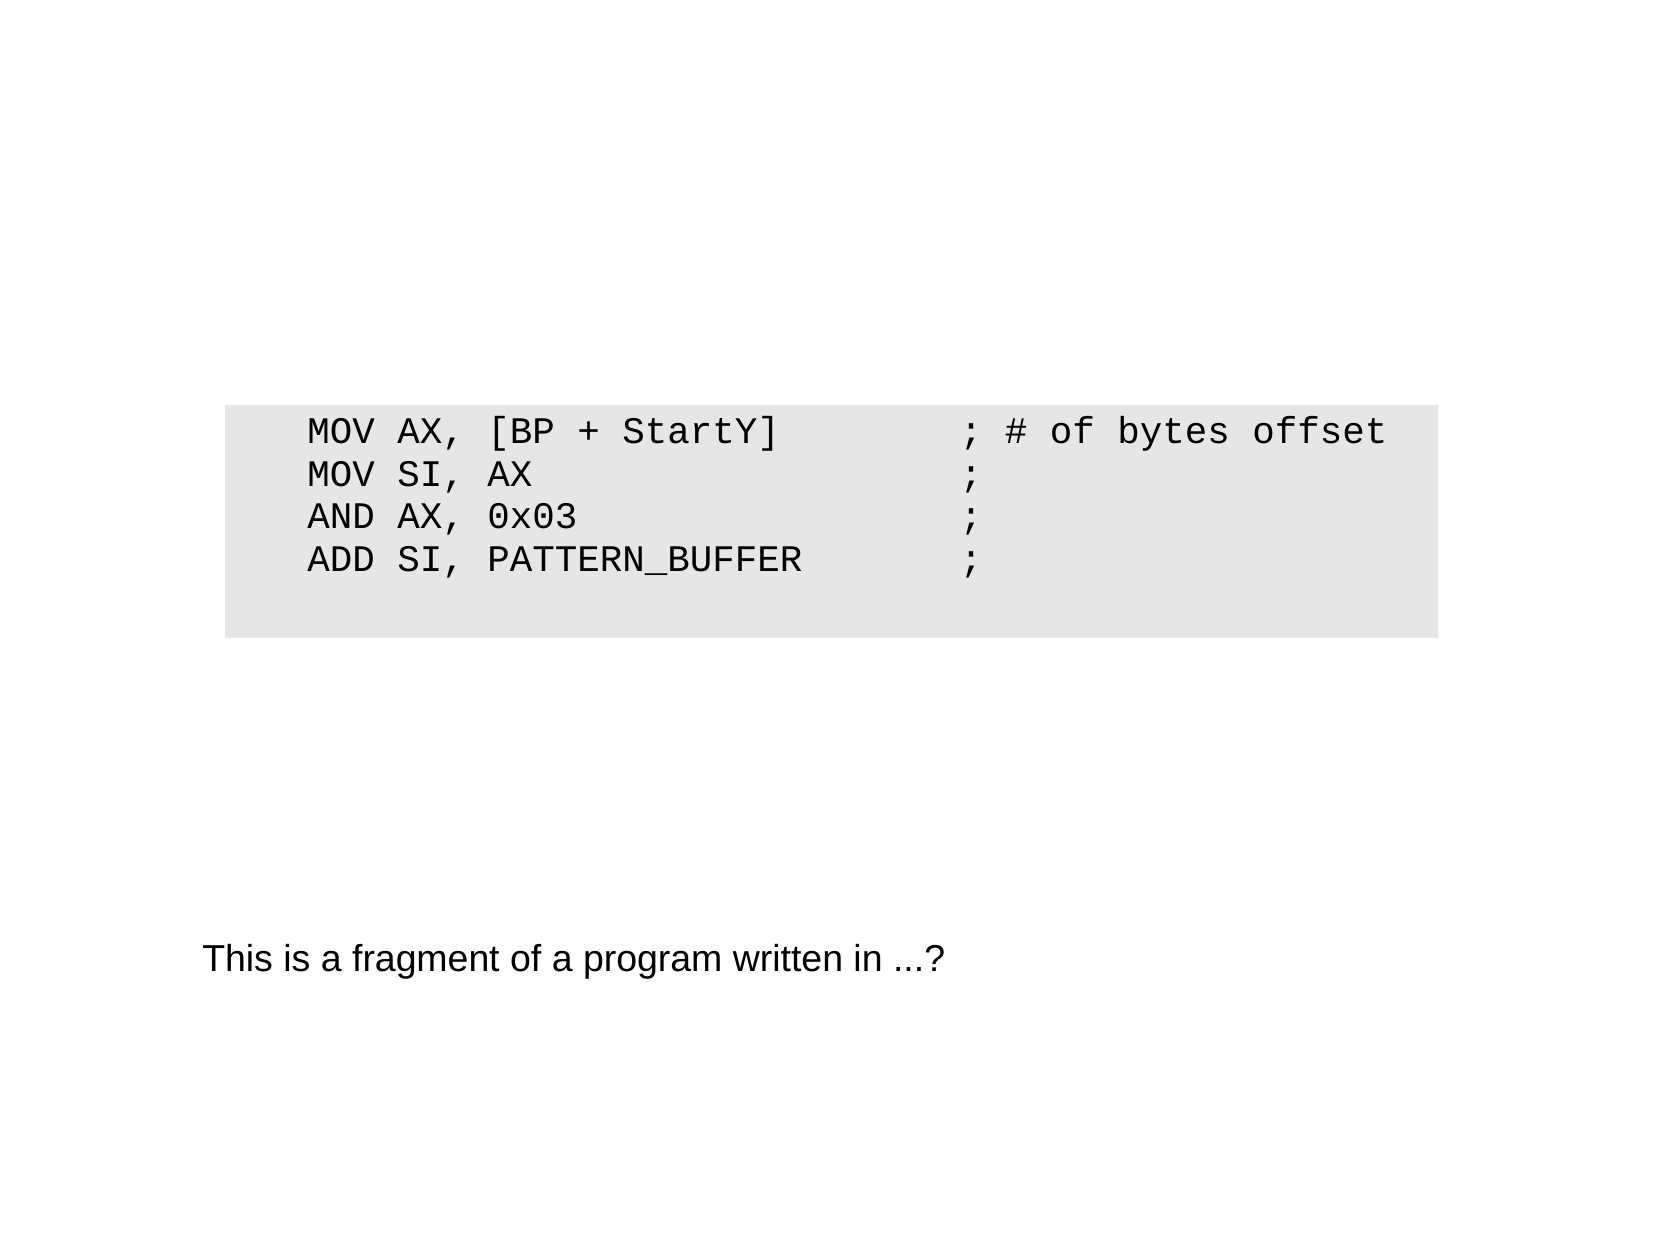

MOV AX, [BP + StartY] ; # of bytes offset
 MOV SI, AX ;
 AND AX, 0x03 ;
 ADD SI, PATTERN_BUFFER ;
This is a fragment of a program written in ...?